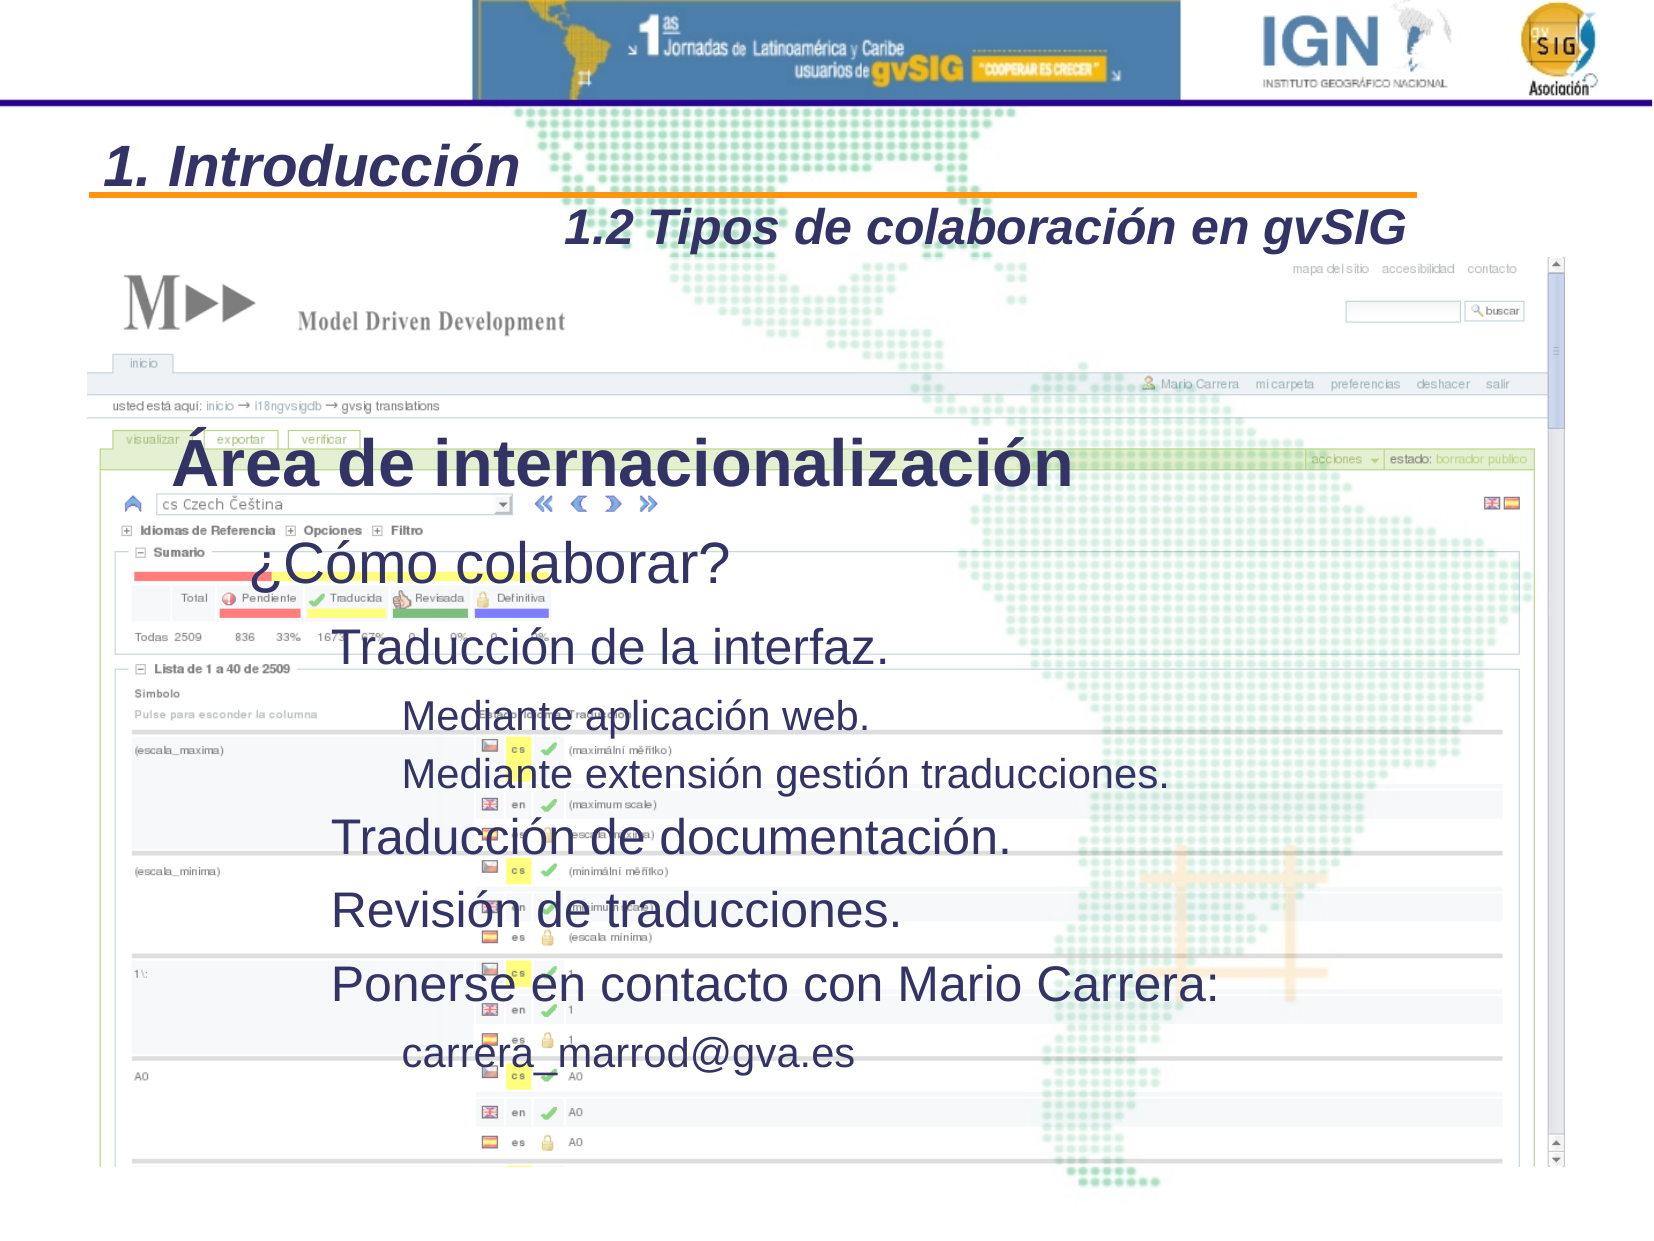

1. Introducción
1.2 Tipos de colaboración en gvSIG
# Área de internacionalización
¿Cómo colaborar?
Traducción de la interfaz.
Mediante aplicación web.
Mediante extensión gestión traducciones.
Traducción de documentación.
Revisión de traducciones.
Ponerse en contacto con Mario Carrera:
carrera_marrod@gva.es